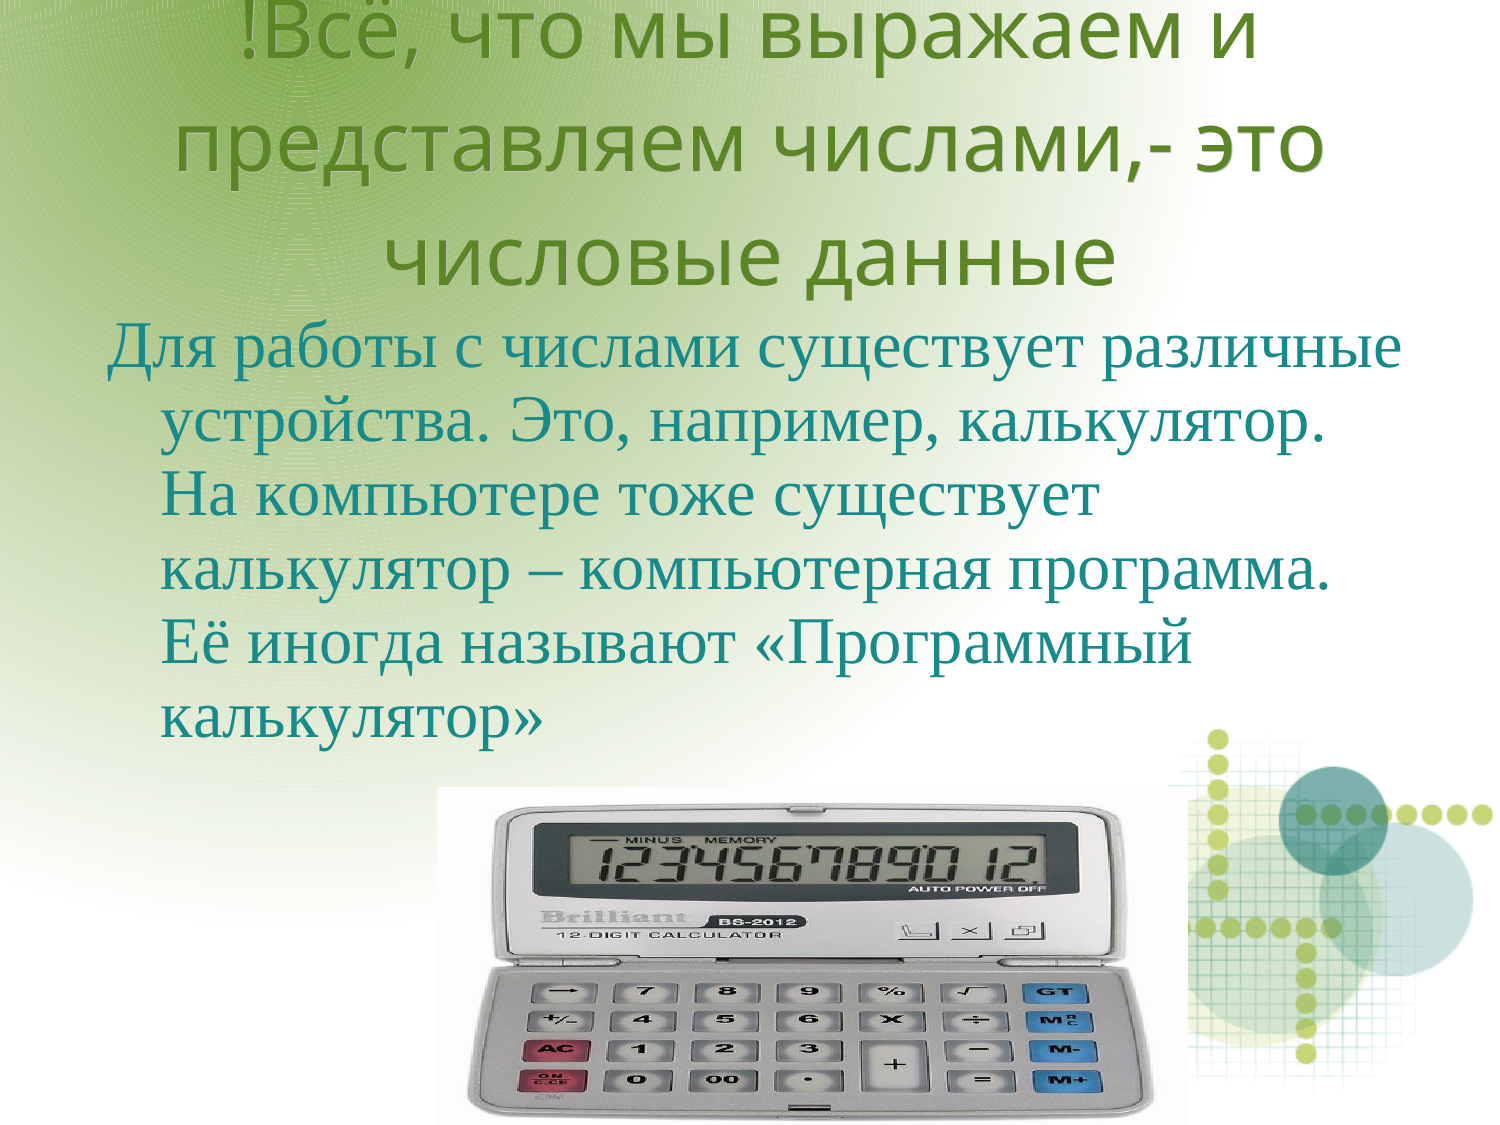

# !Всё, что мы выражаем и представляем числами,- это числовые данные
Для работы с числами существует различные устройства. Это, например, калькулятор. На компьютере тоже существует калькулятор – компьютерная программа. Её иногда называют «Программный калькулятор»